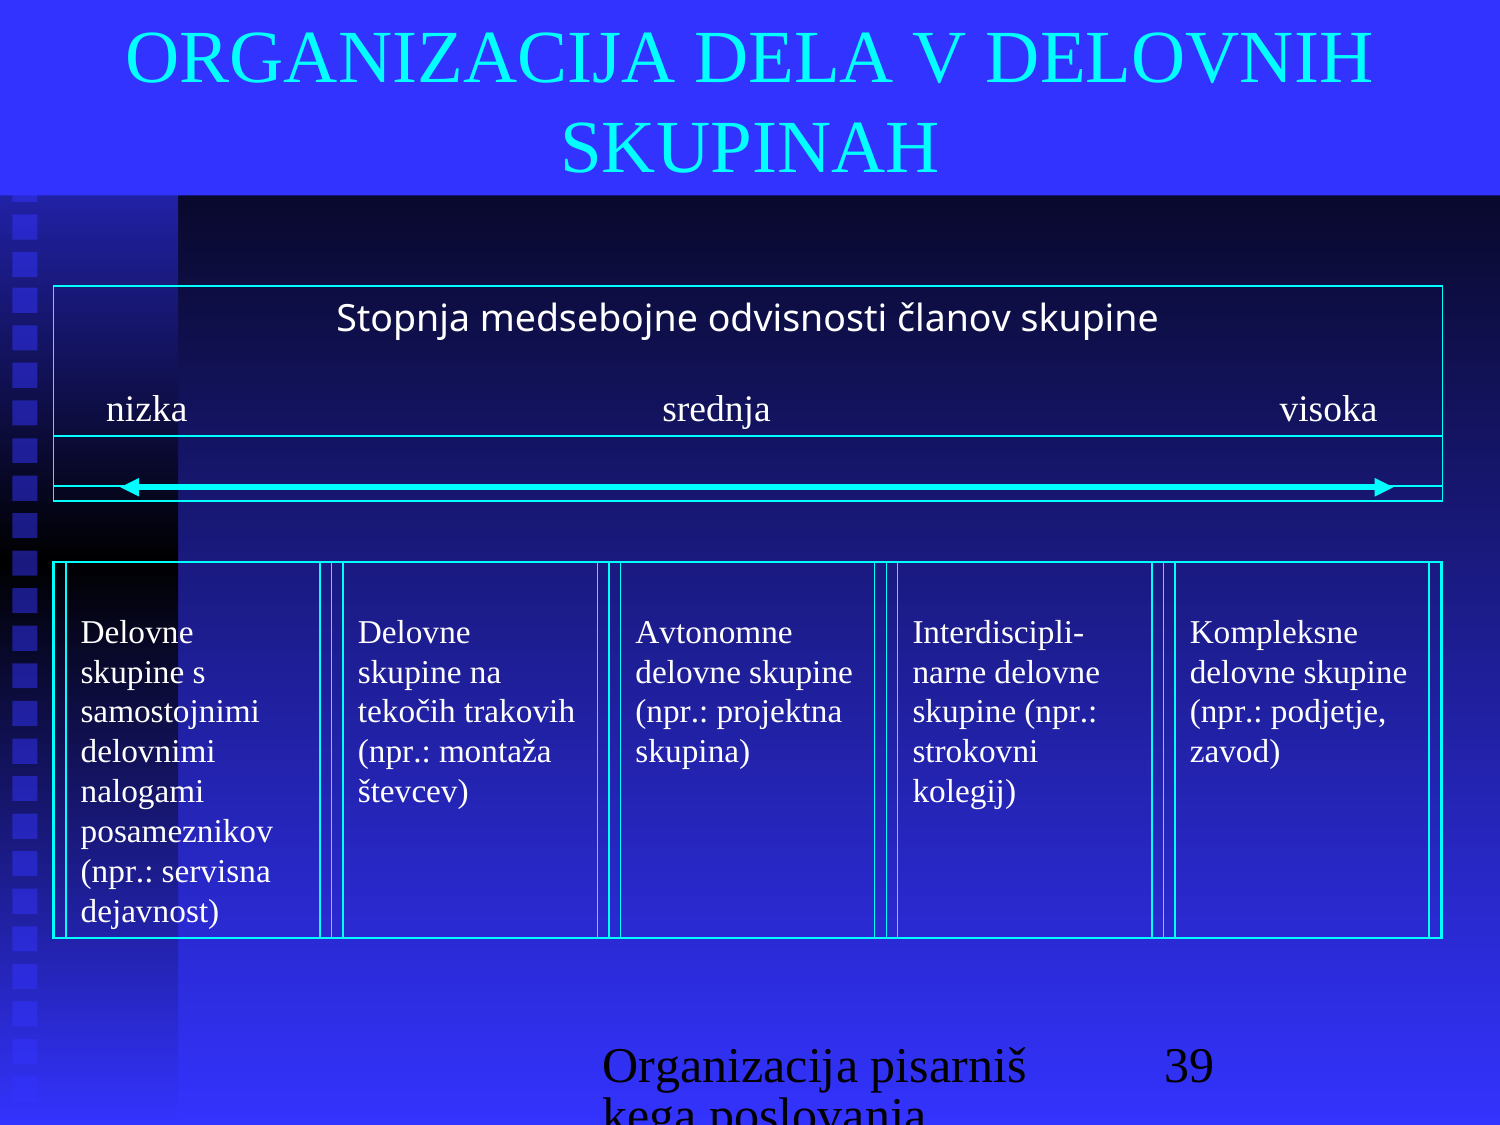

ORGANIZACIJA DELA V DELOVNIH SKUPINAH
Stopnja medsebojne odvisnosti članov skupine
 nizka		 srednja			 visoka
Delovne skupine s samostojnimi delovnimi nalogami posameznikov (npr.: servisna dejavnost)
Delovne skupine na tekočih trakovih (npr.: montaža števcev)
Avtonomne delovne skupine (npr.: projektna skupina)
Interdiscipli-narne delovne skupine (npr.: strokovni kolegij)
Kompleksne
delovne skupine (npr.: podjetje, zavod)
Organizacija pisarniškega poslovanja
39